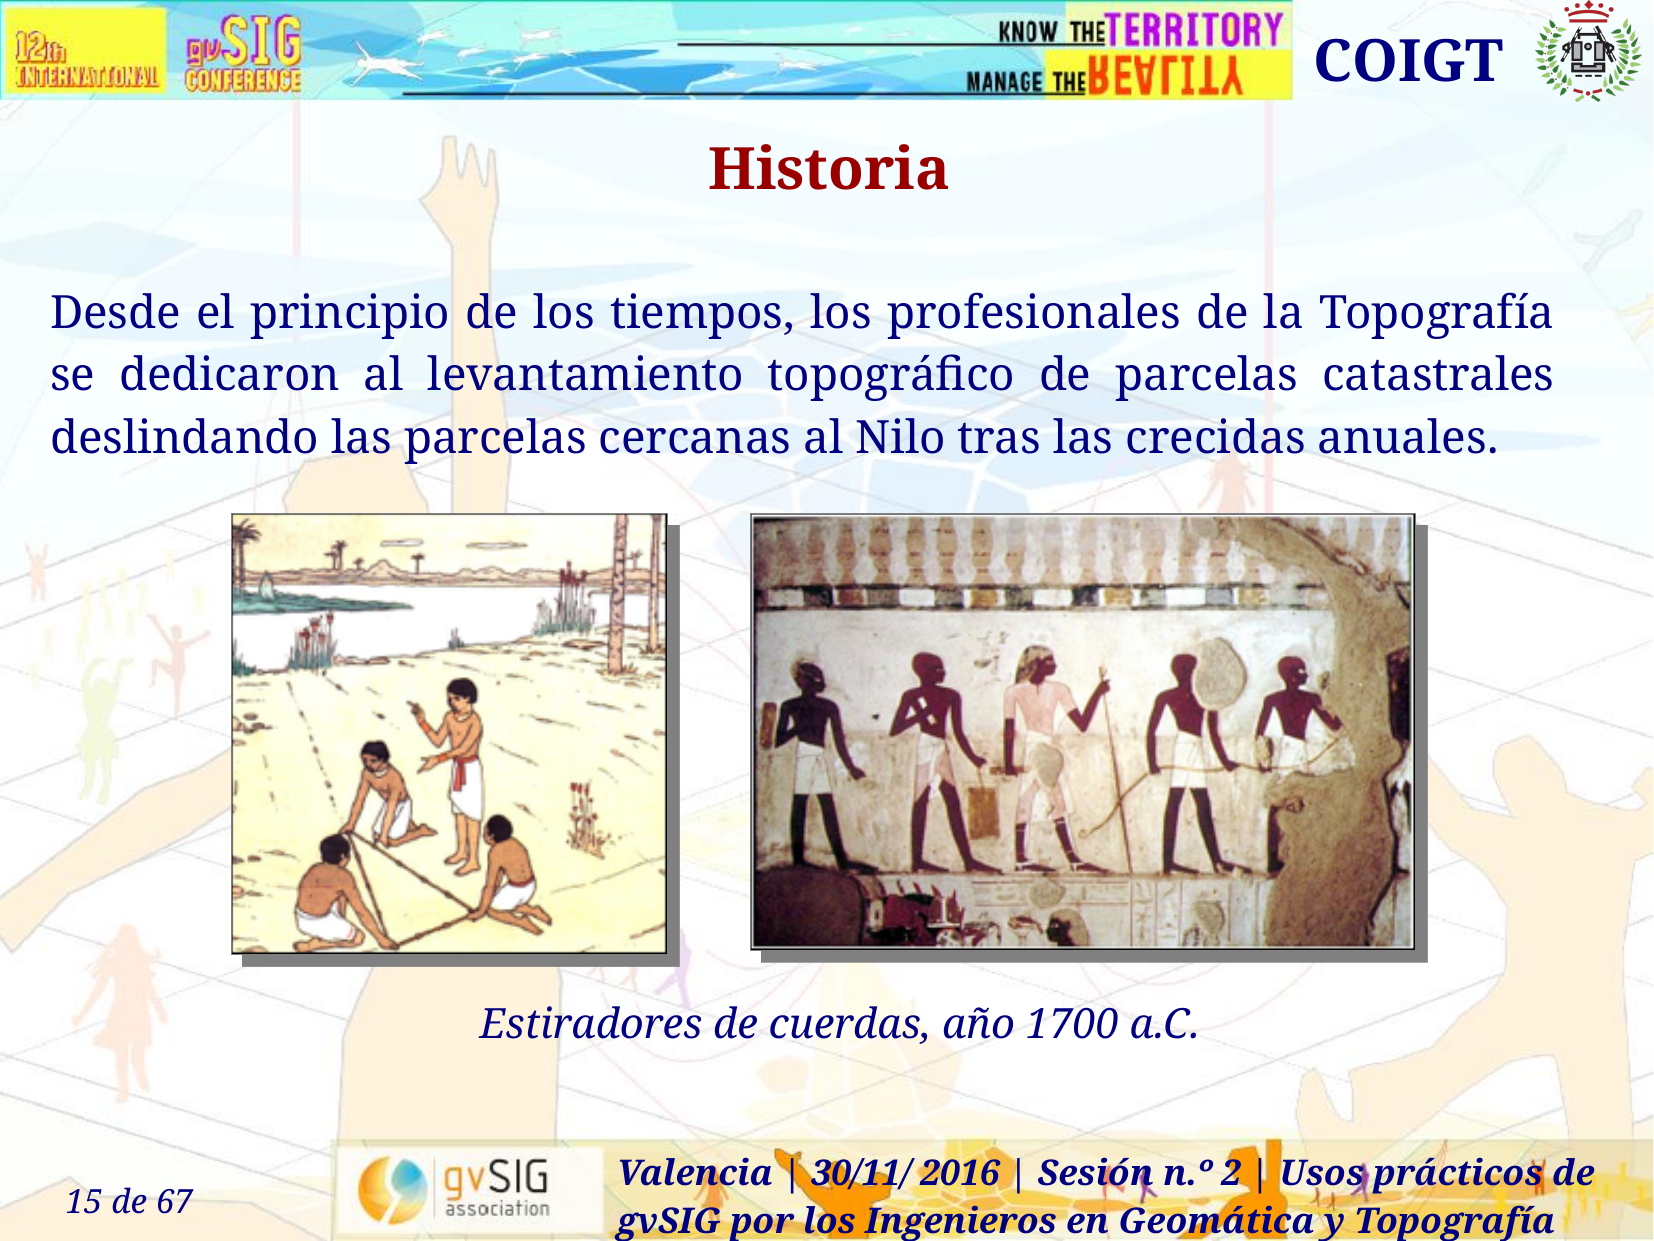

COIGT
Valencia | 30/11/ 2016 | Sesión n.º 2 | Usos prácticos de gvSIG por los Ingenieros en Geomática y Topografía
 de 67
Historia
Desde el principio de los tiempos, los profesionales de la Topografía se dedicaron al levantamiento topográfico de parcelas catastrales deslindando las parcelas cercanas al Nilo tras las crecidas anuales.
	Estiradores de cuerdas, año 1700 a.C.